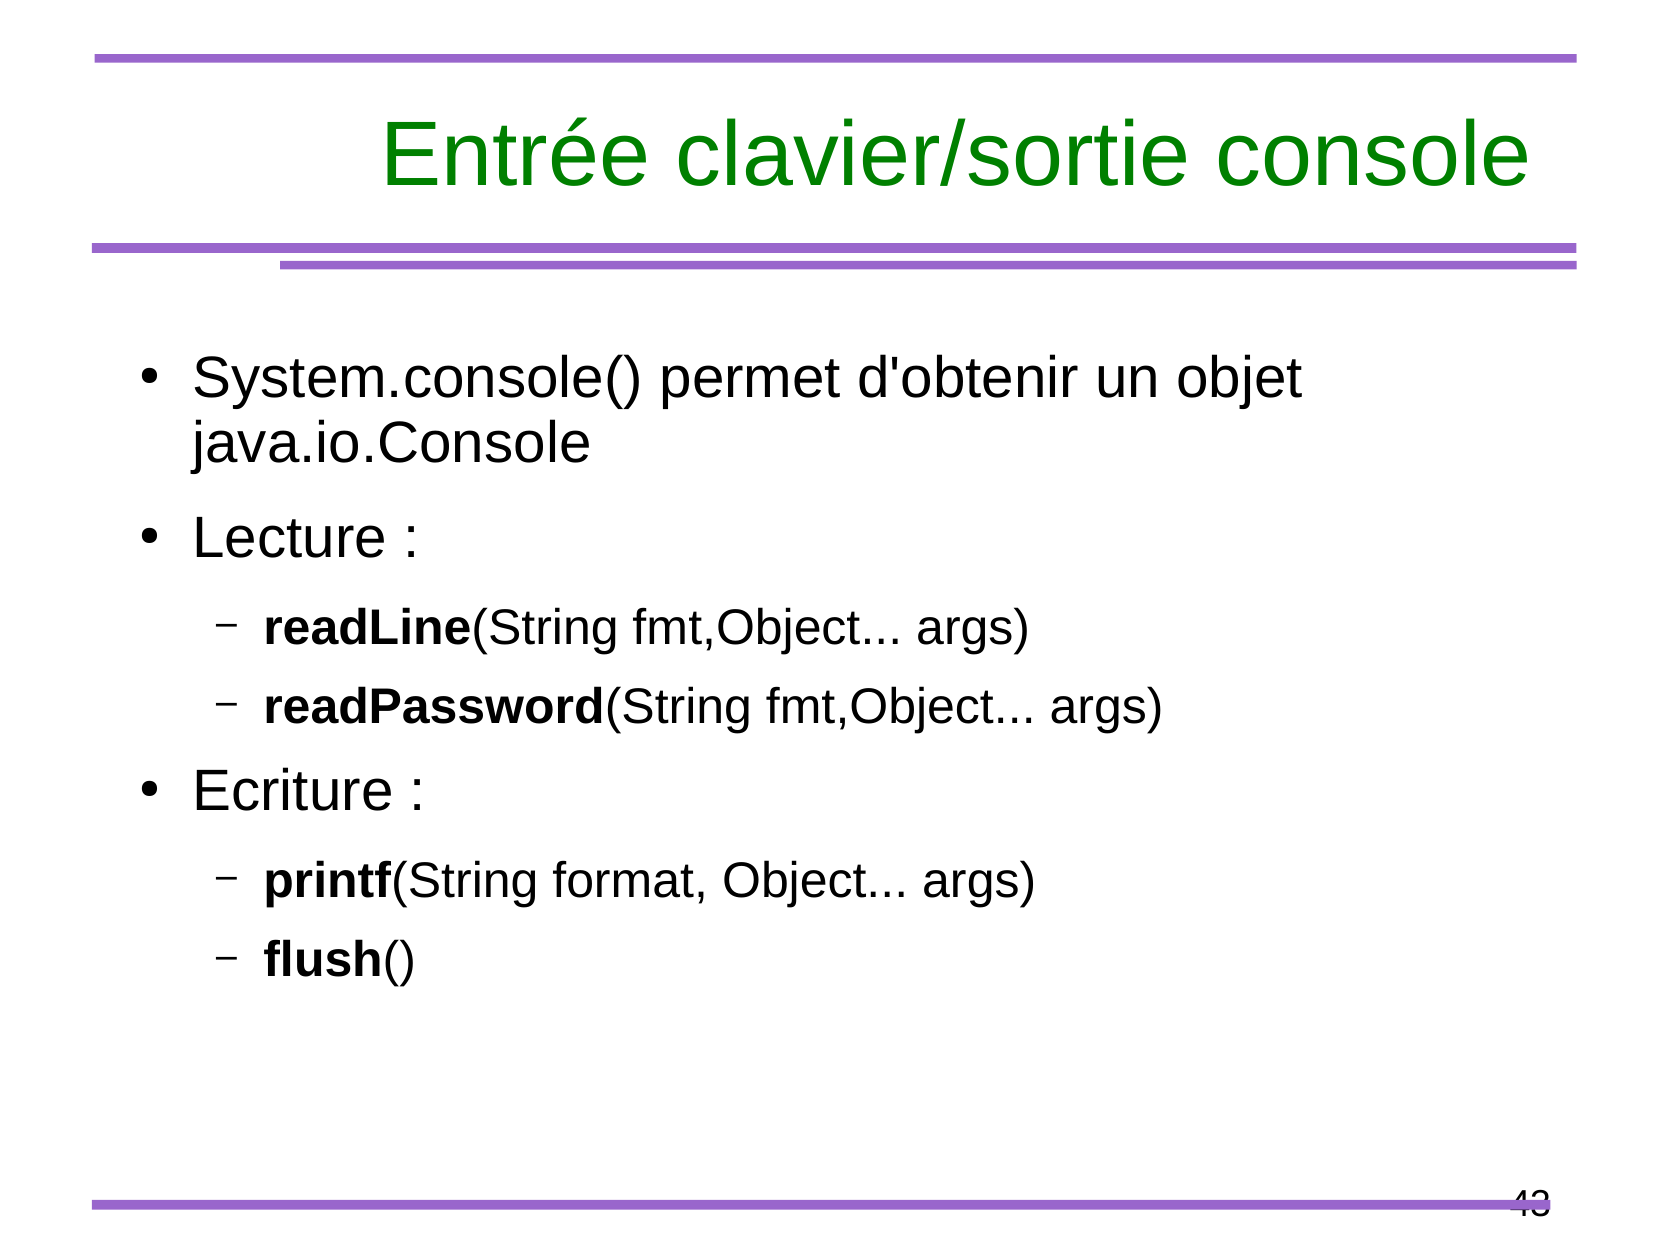

# Entrée clavier/sortie console
System.console() permet d'obtenir un objet java.io.Console
Lecture :
readLine(String fmt,Object... args)
readPassword(String fmt,Object... args)
Ecriture :
printf(String format, Object... args)
flush()